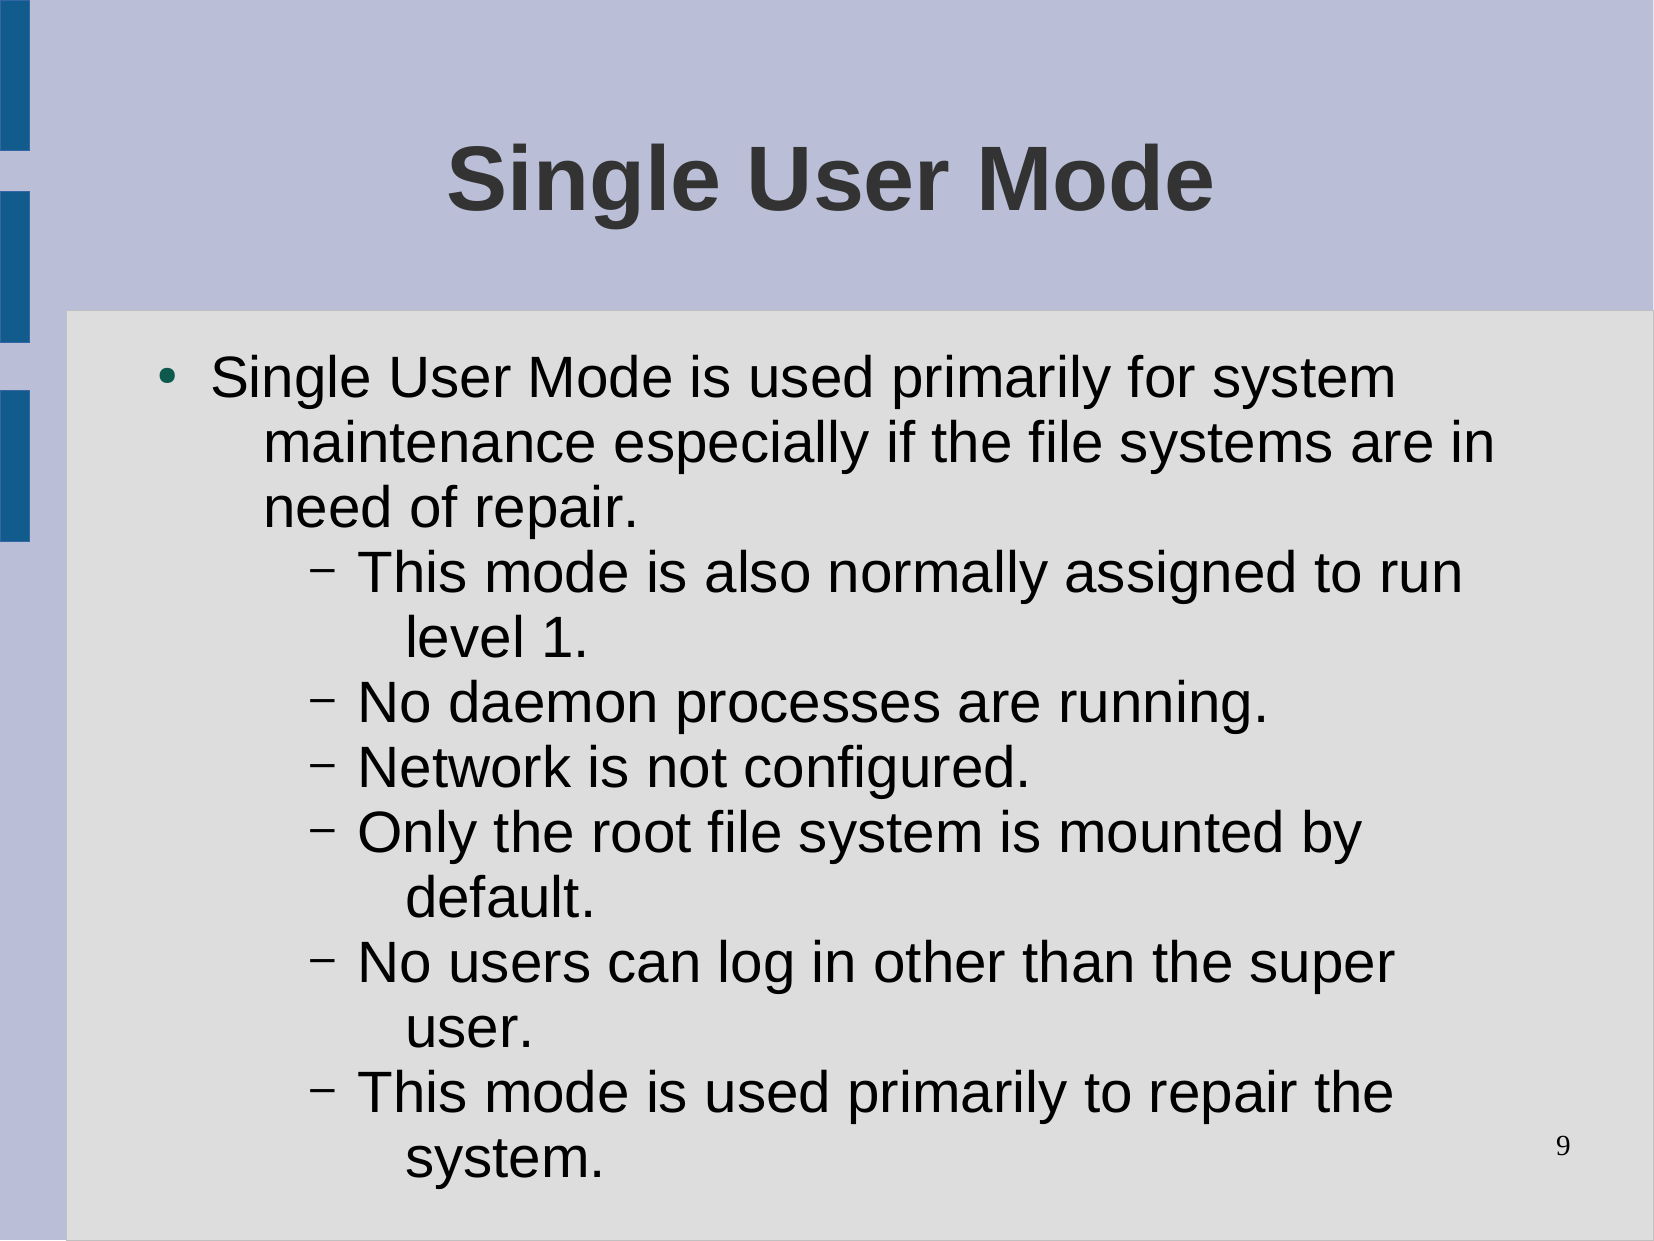

# Single User Mode
Single User Mode is used primarily for system maintenance especially if the file systems are in need of repair.
This mode is also normally assigned to run level 1.
No daemon processes are running.
Network is not configured.
Only the root file system is mounted by default.
No users can log in other than the super user.
This mode is used primarily to repair the system.
9